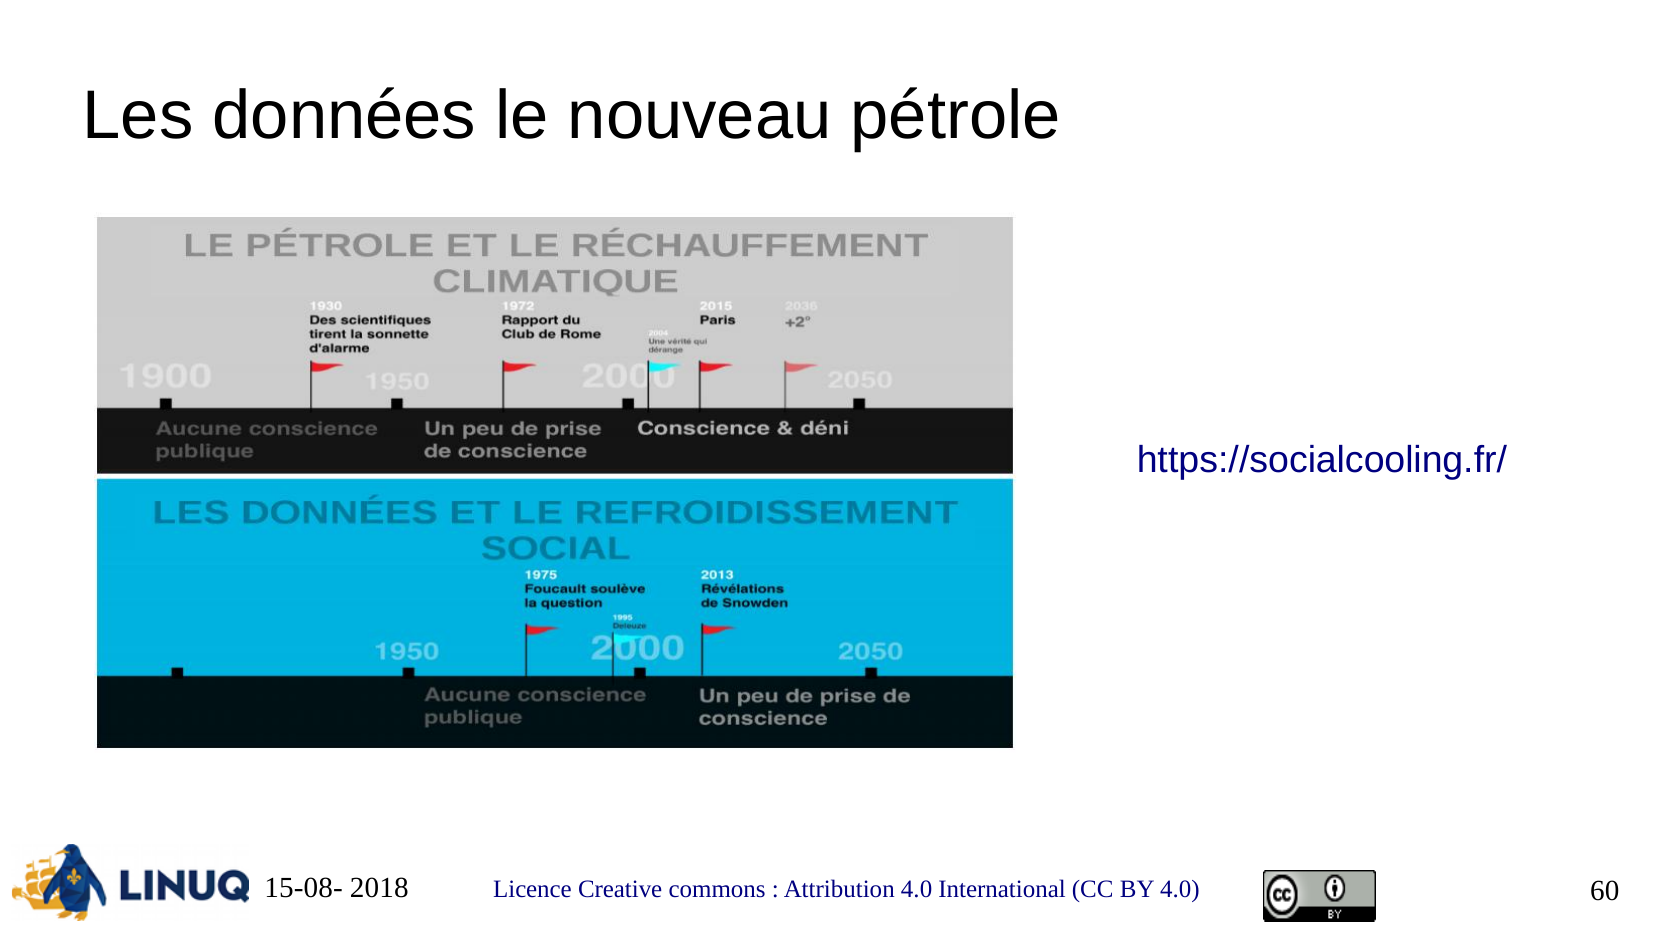

# Les données le nouveau pétrole
https://socialcooling.fr/
15-08- 2018
60